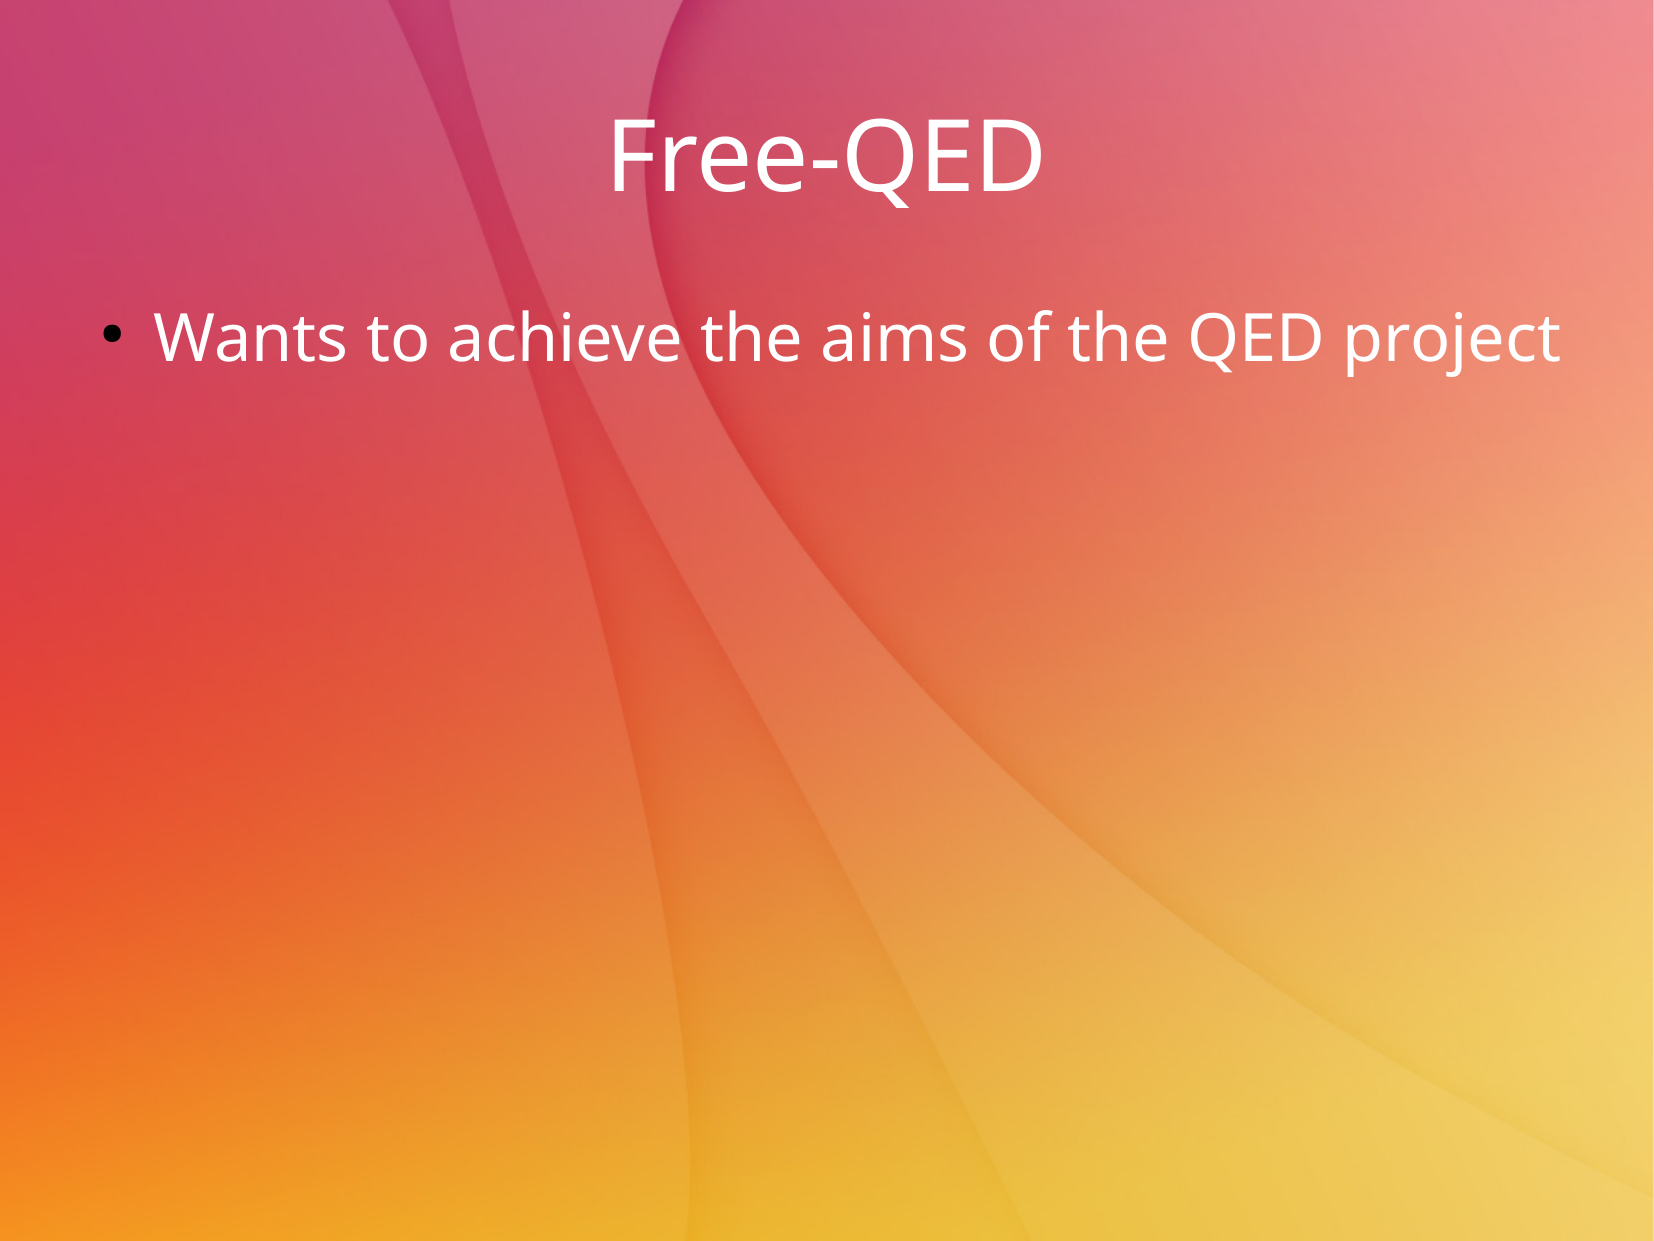

# Free-QED
Wants to achieve the aims of the QED project